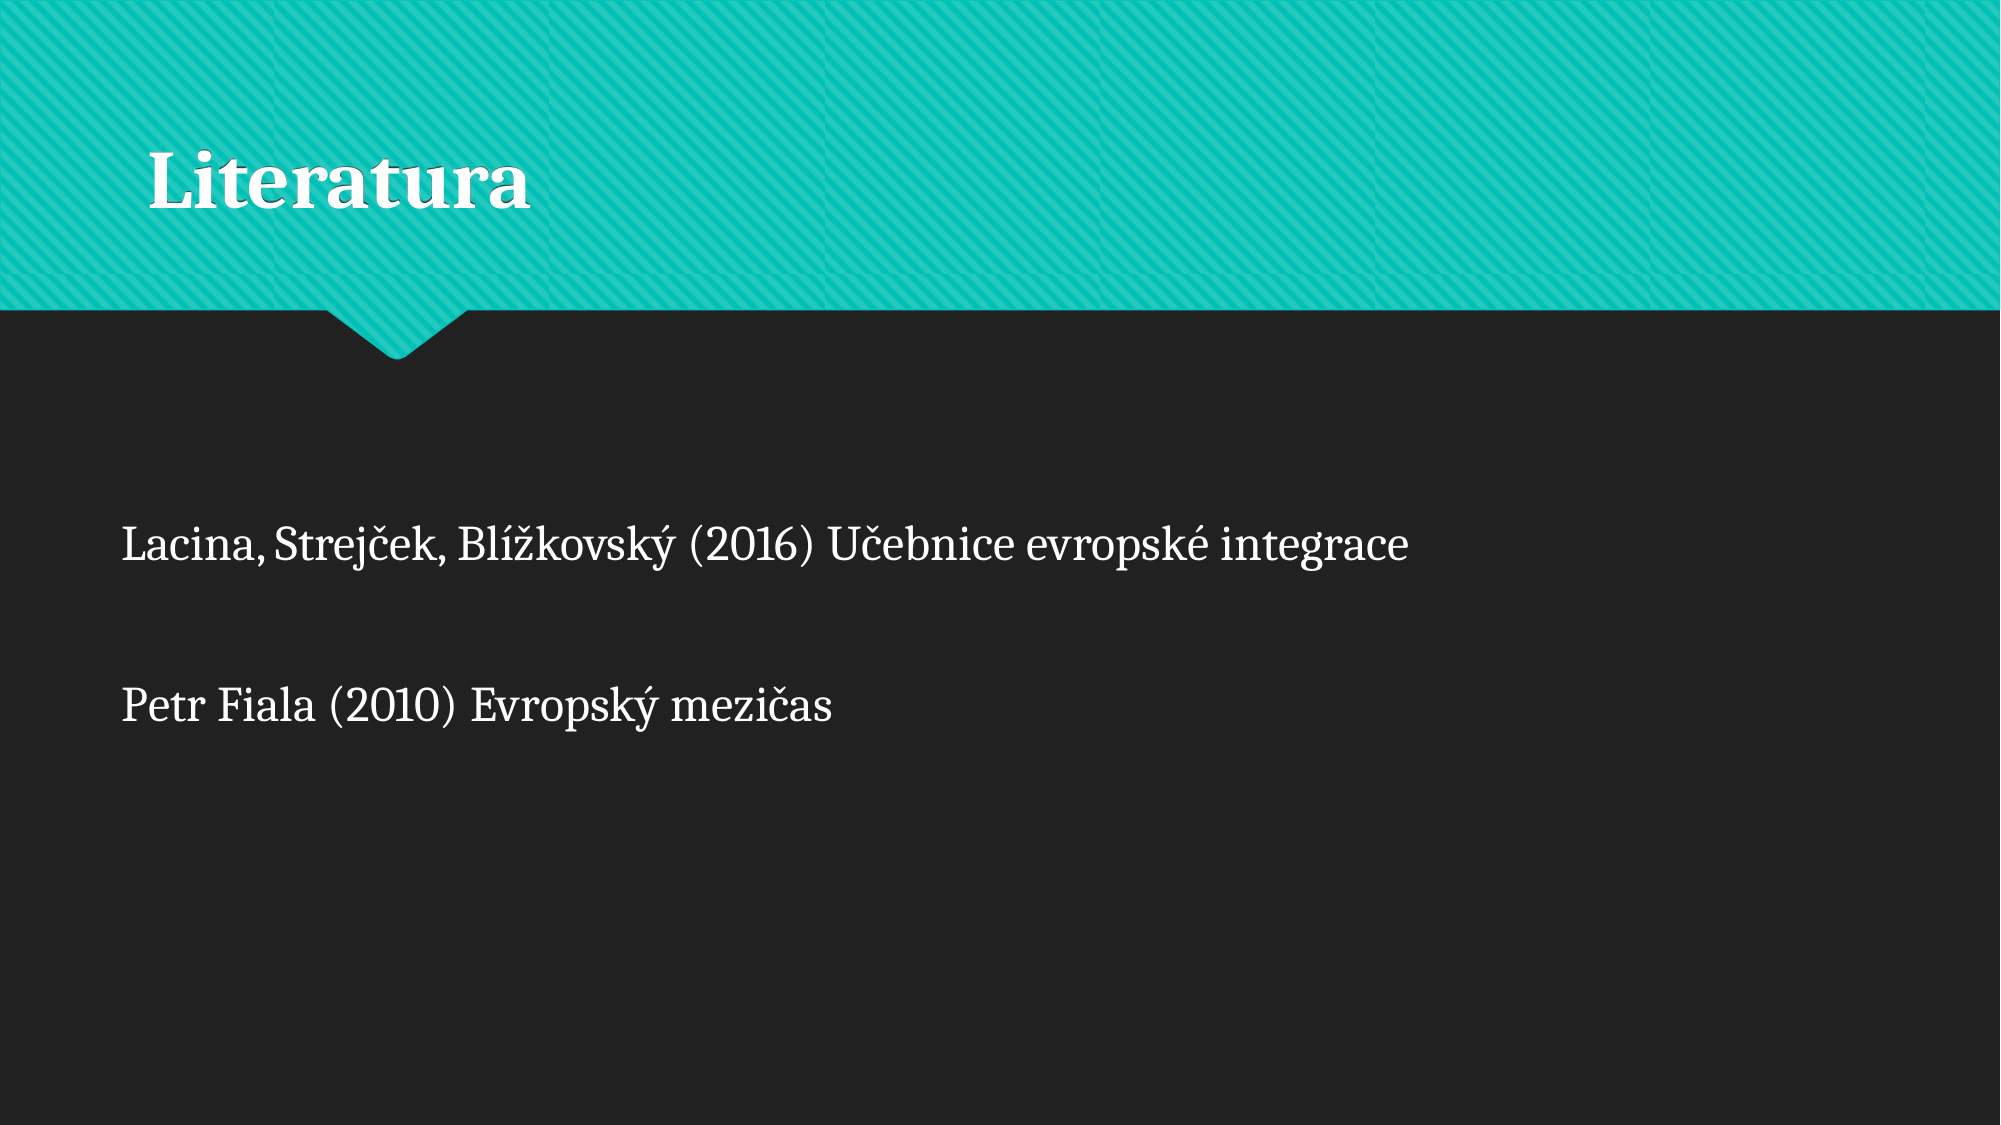

# Literatura
Lacina, Strejček, Blížkovský (2016) Učebnice evropské integrace
Petr Fiala (2010) Evropský mezičas